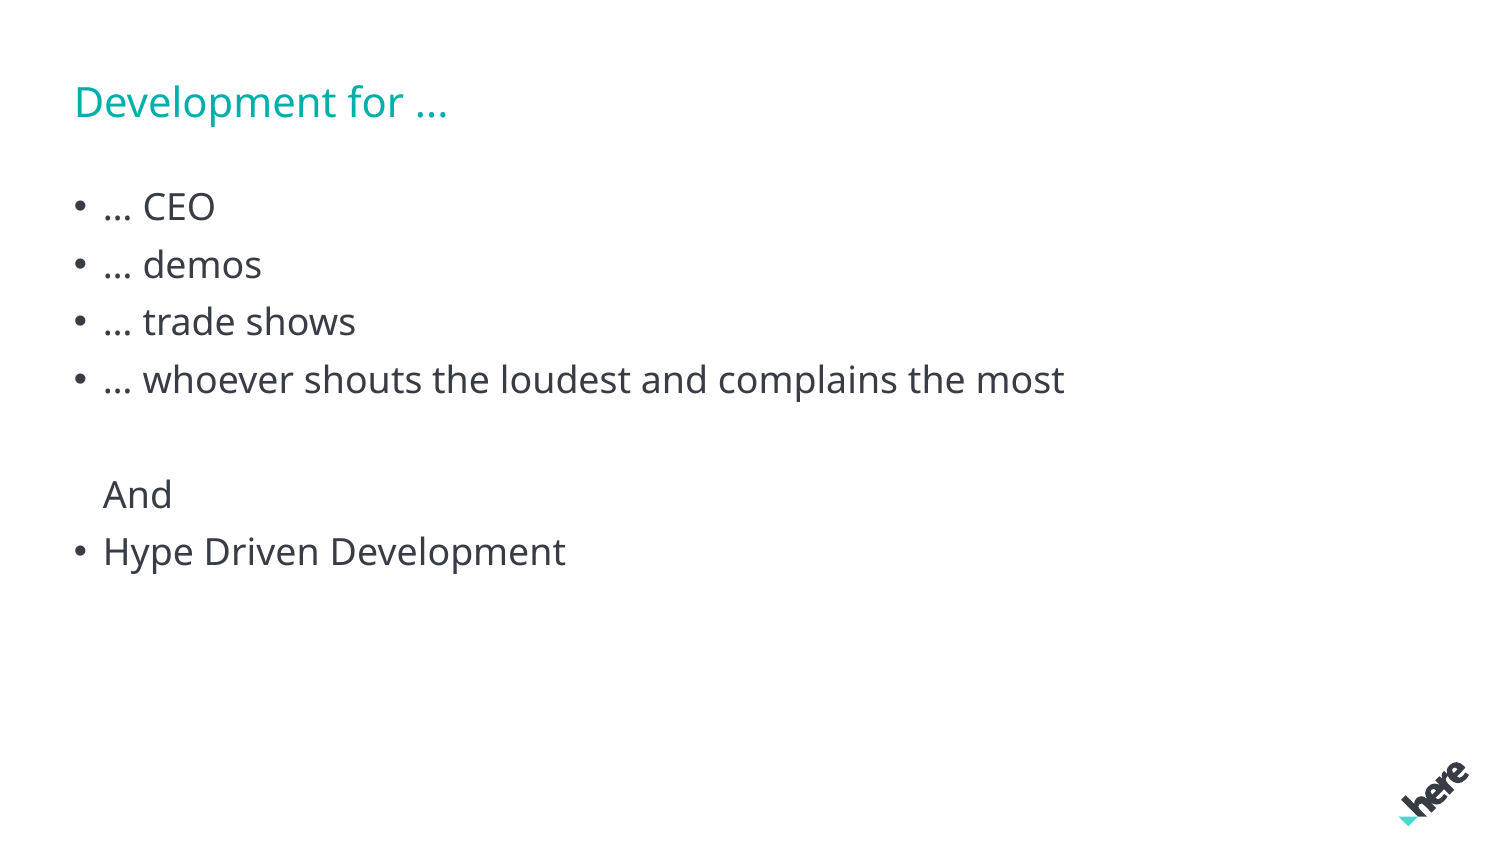

# Development for ...
… CEO
… demos
… trade shows
… whoever shouts the loudest and complains the most
And
Hype Driven Development